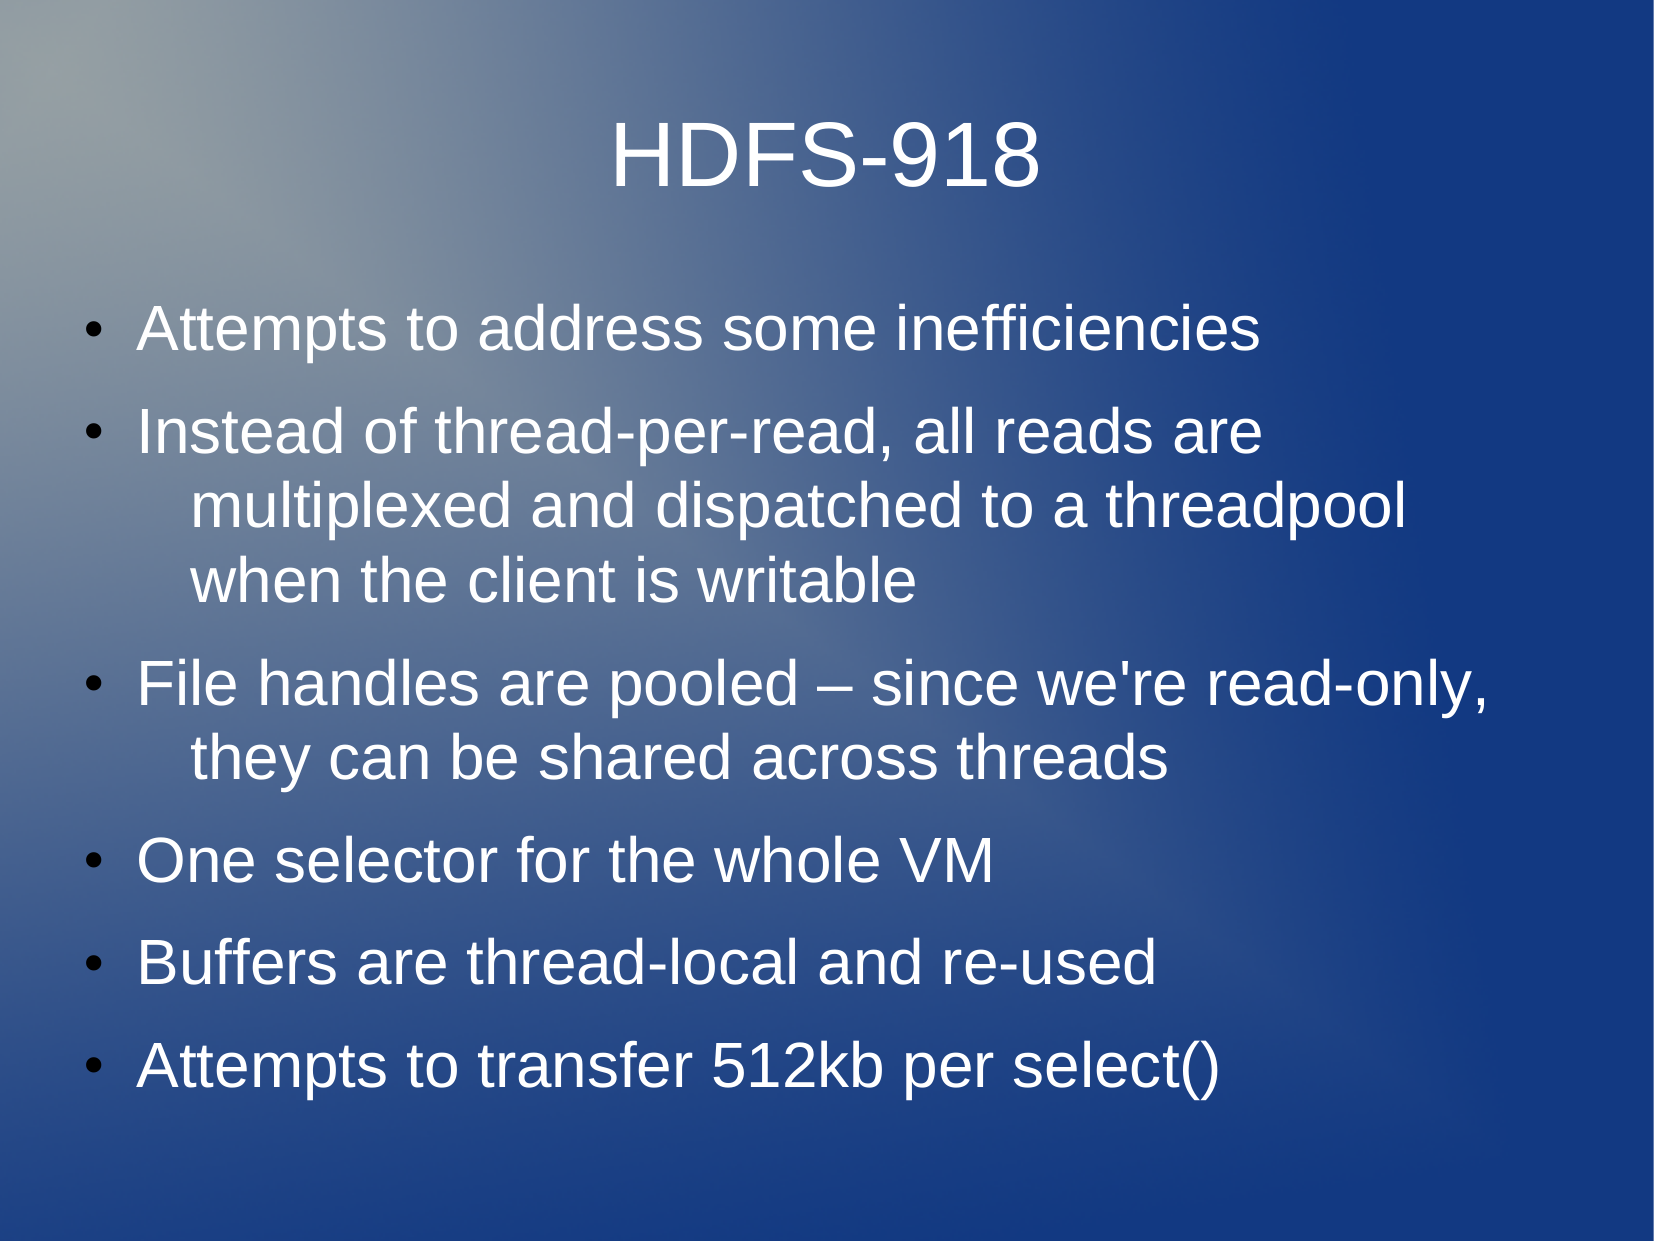

# HDFS-918
Attempts to address some inefficiencies
Instead of thread-per-read, all reads are multiplexed and dispatched to a threadpool when the client is writable
File handles are pooled – since we're read-only, they can be shared across threads
One selector for the whole VM
Buffers are thread-local and re-used
Attempts to transfer 512kb per select()